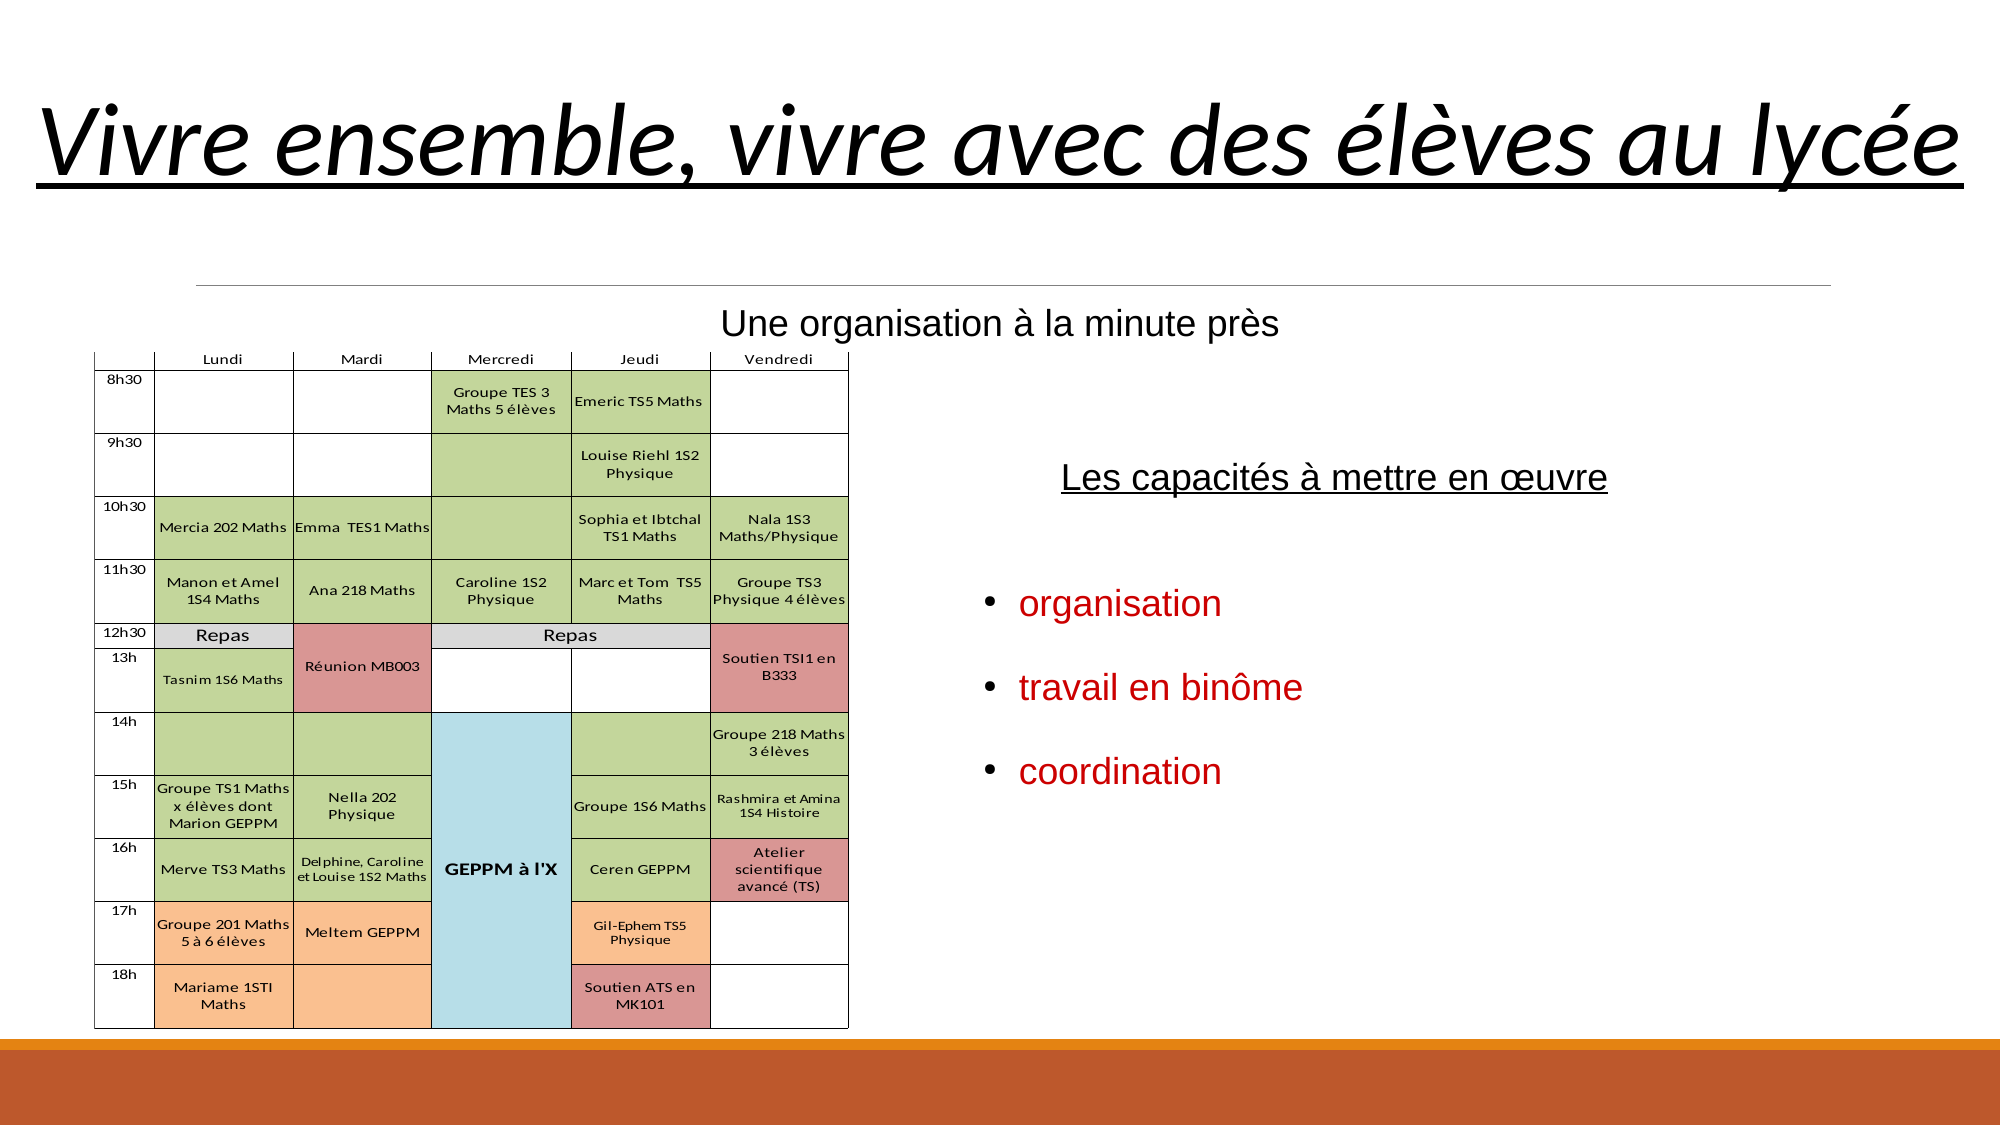

Vivre ensemble, vivre avec des élèves au lycée
Une organisation à la minute près
Les capacités à mettre en œuvre
organisation
travail en binôme
coordination